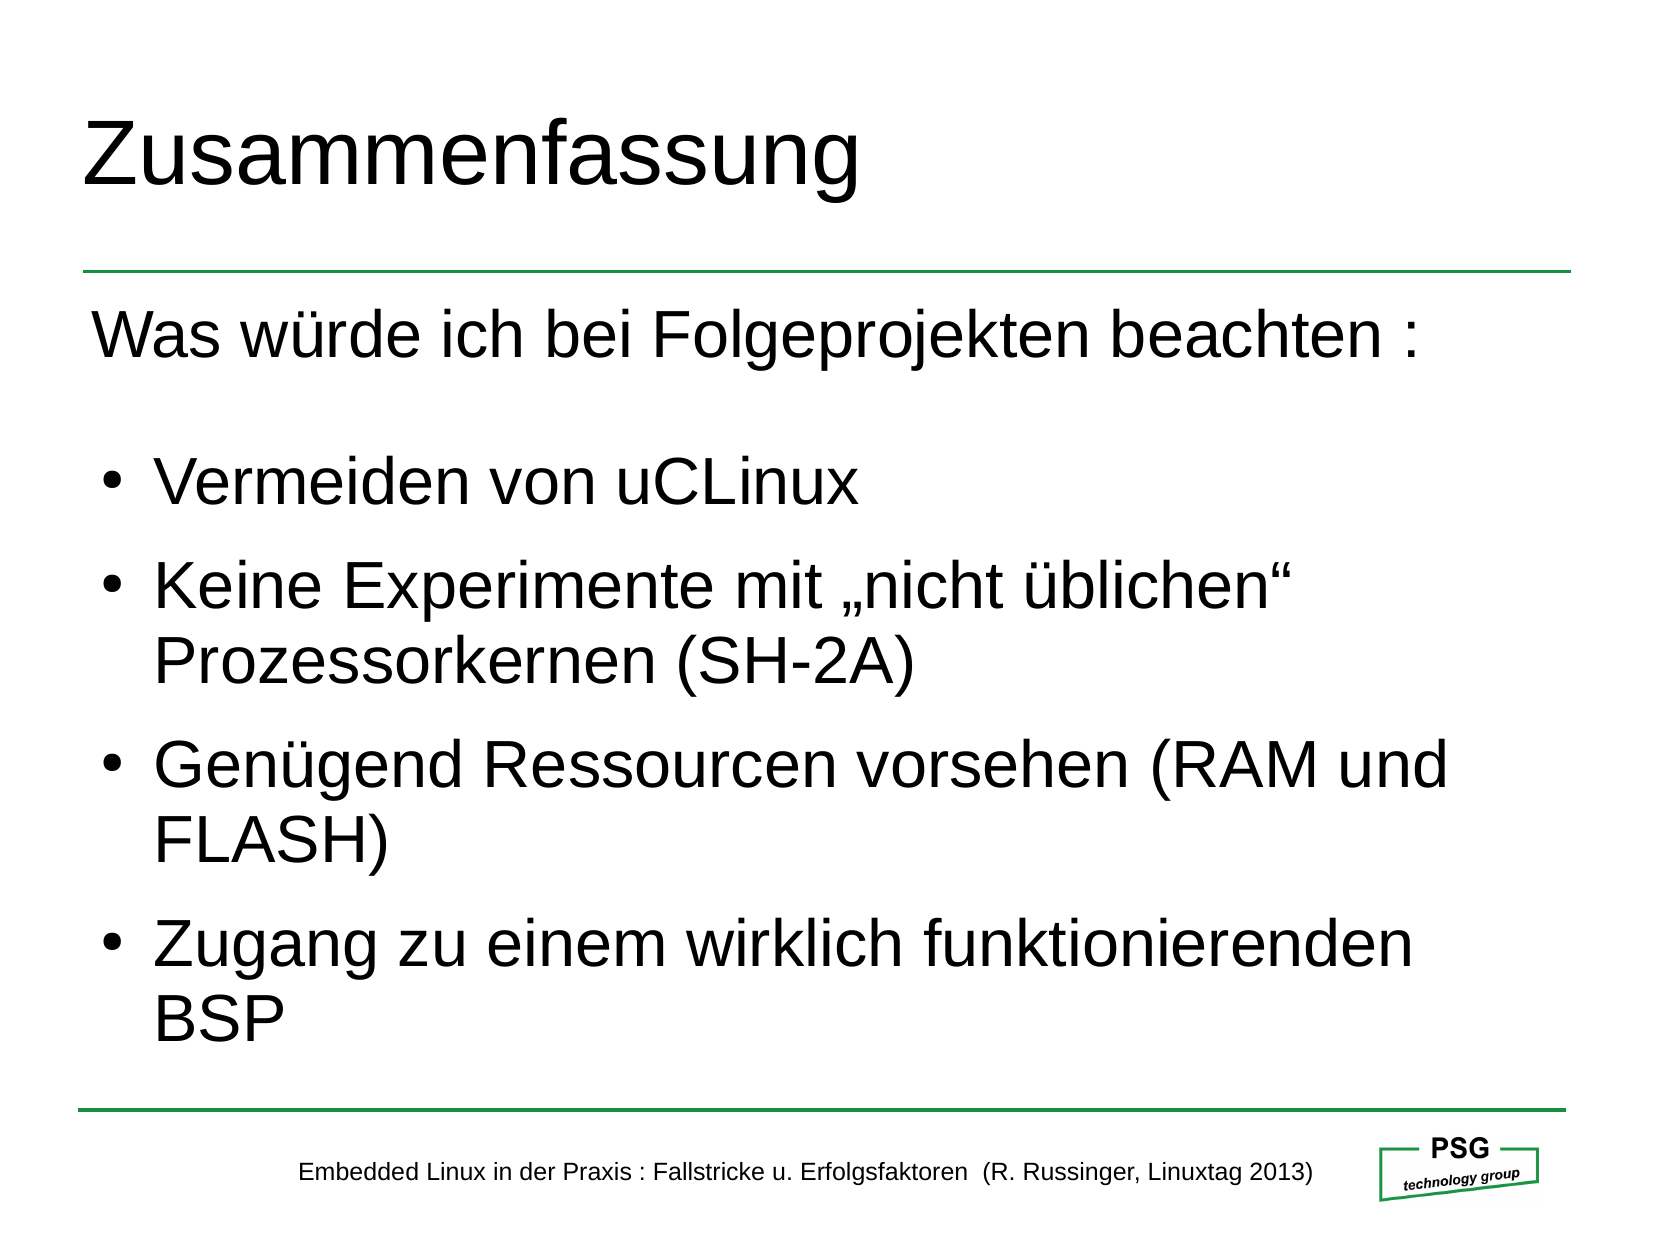

# Zusammenfassung
Was würde ich bei Folgeprojekten beachten :
Vermeiden von uCLinux
Keine Experimente mit „nicht üblichen“ Prozessorkernen (SH-2A)
Genügend Ressourcen vorsehen (RAM und FLASH)
Zugang zu einem wirklich funktionierenden BSP